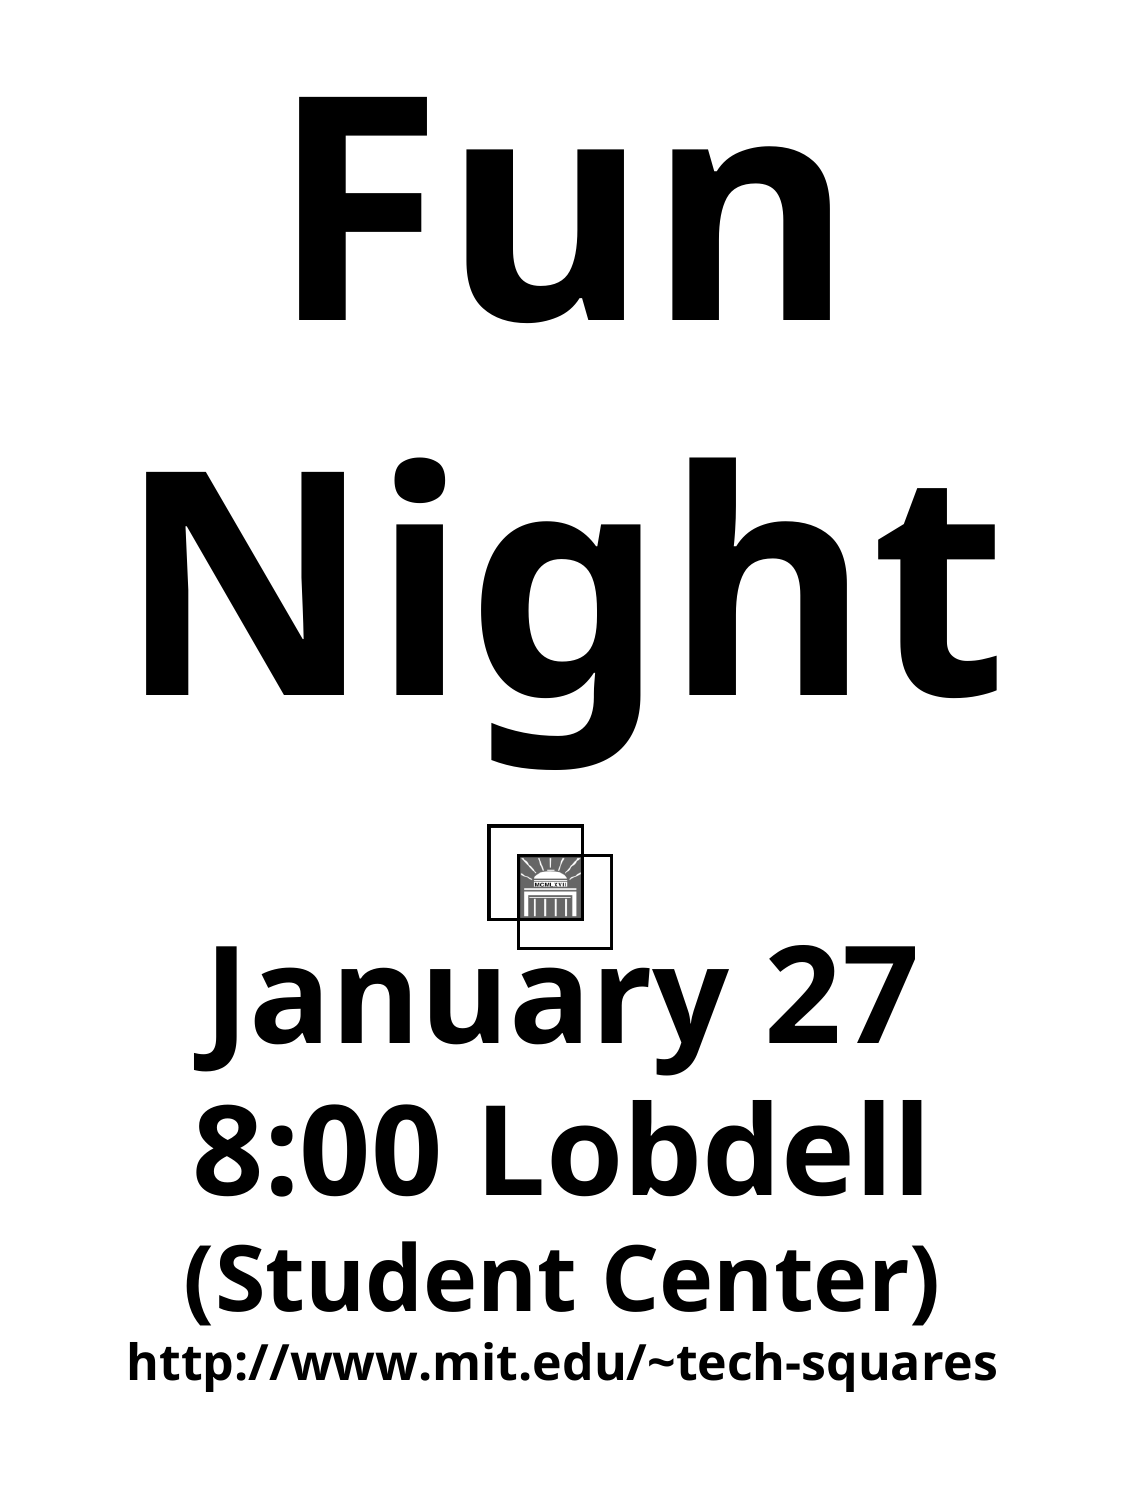

Fun Night
January 27
8:00 Lobdell
(Student Center)
http://www.mit.edu/~tech-squares